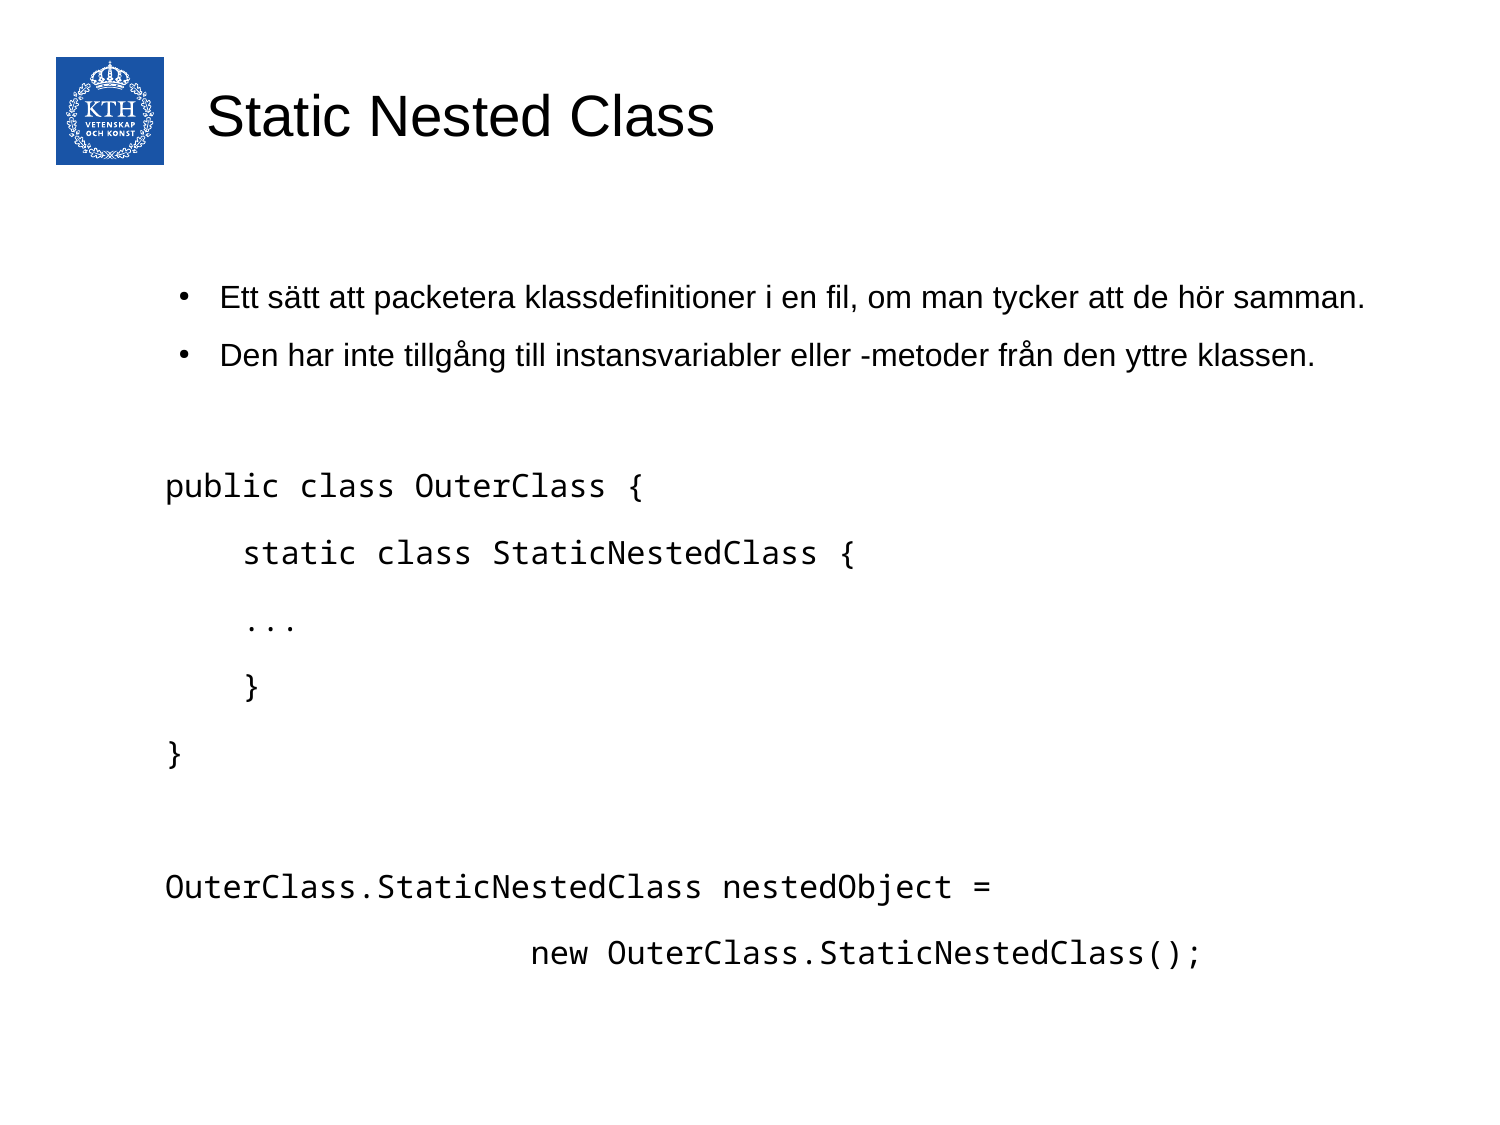

# Static Nested Class
Ett sätt att packetera klassdefinitioner i en fil, om man tycker att de hör samman.
Den har inte tillgång till instansvariabler eller -metoder från den yttre klassen.
public class OuterClass {
 static class StaticNestedClass {
 ...
 }
}
OuterClass.StaticNestedClass nestedObject =
 new OuterClass.StaticNestedClass();